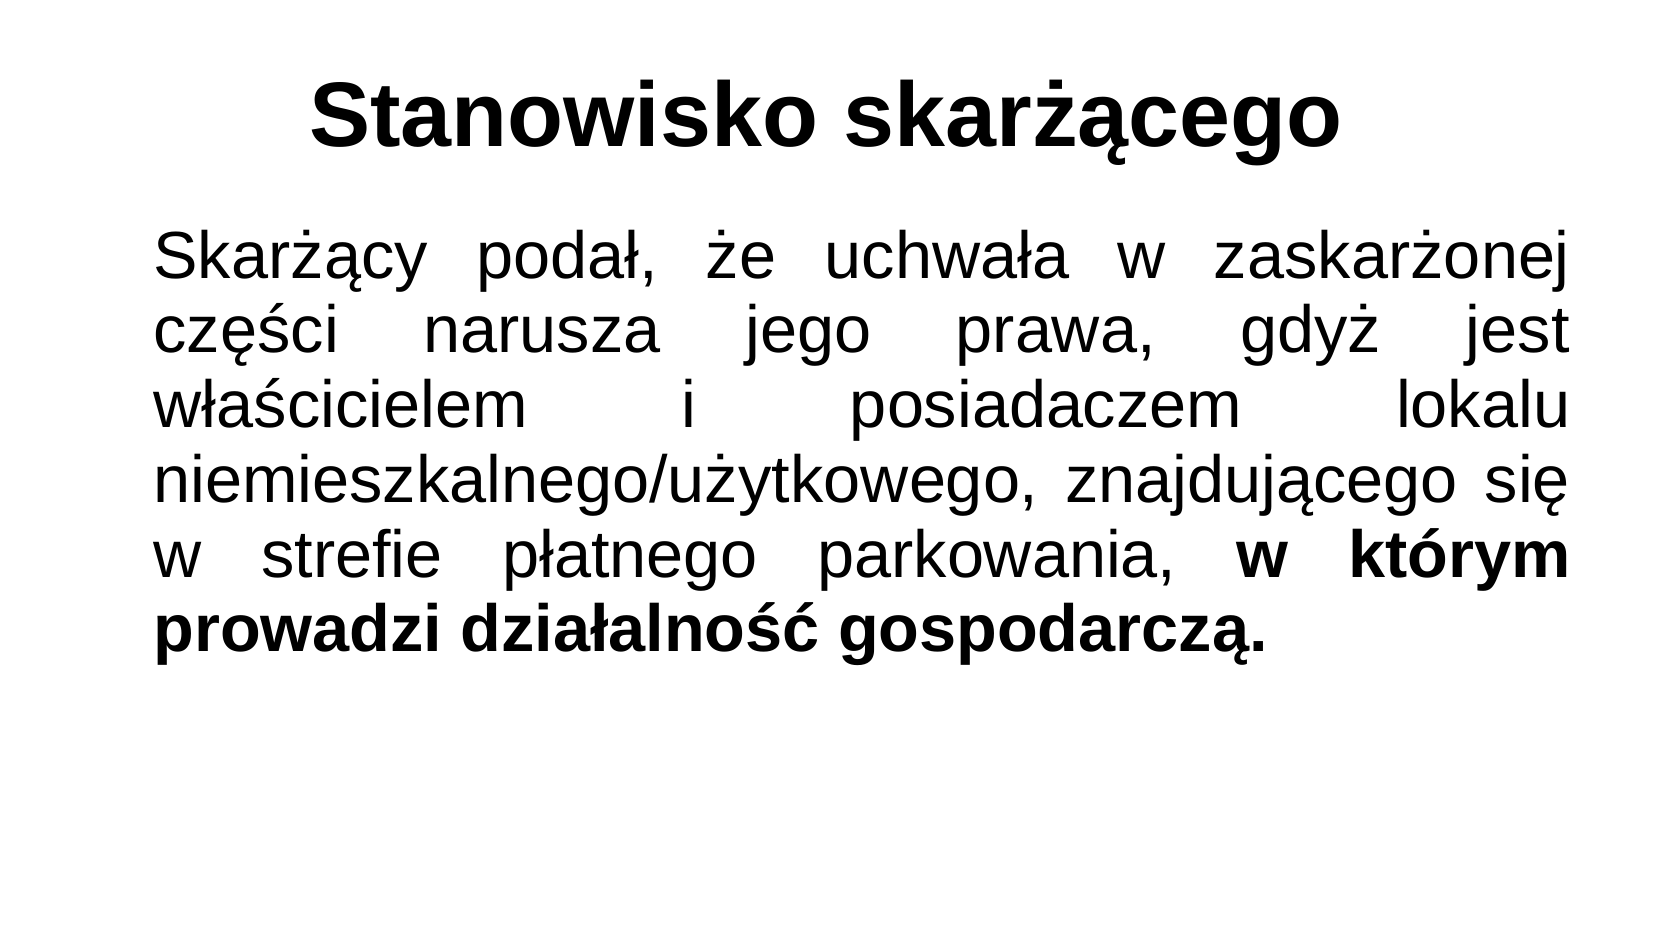

# Stanowisko skarżącego
Skarżący podał, że uchwała w zaskarżonej części narusza jego prawa, gdyż jest właścicielem i posiadaczem lokalu niemieszkalnego/użytkowego, znajdującego się w strefie płatnego parkowania, w którym prowadzi działalność gospodarczą.